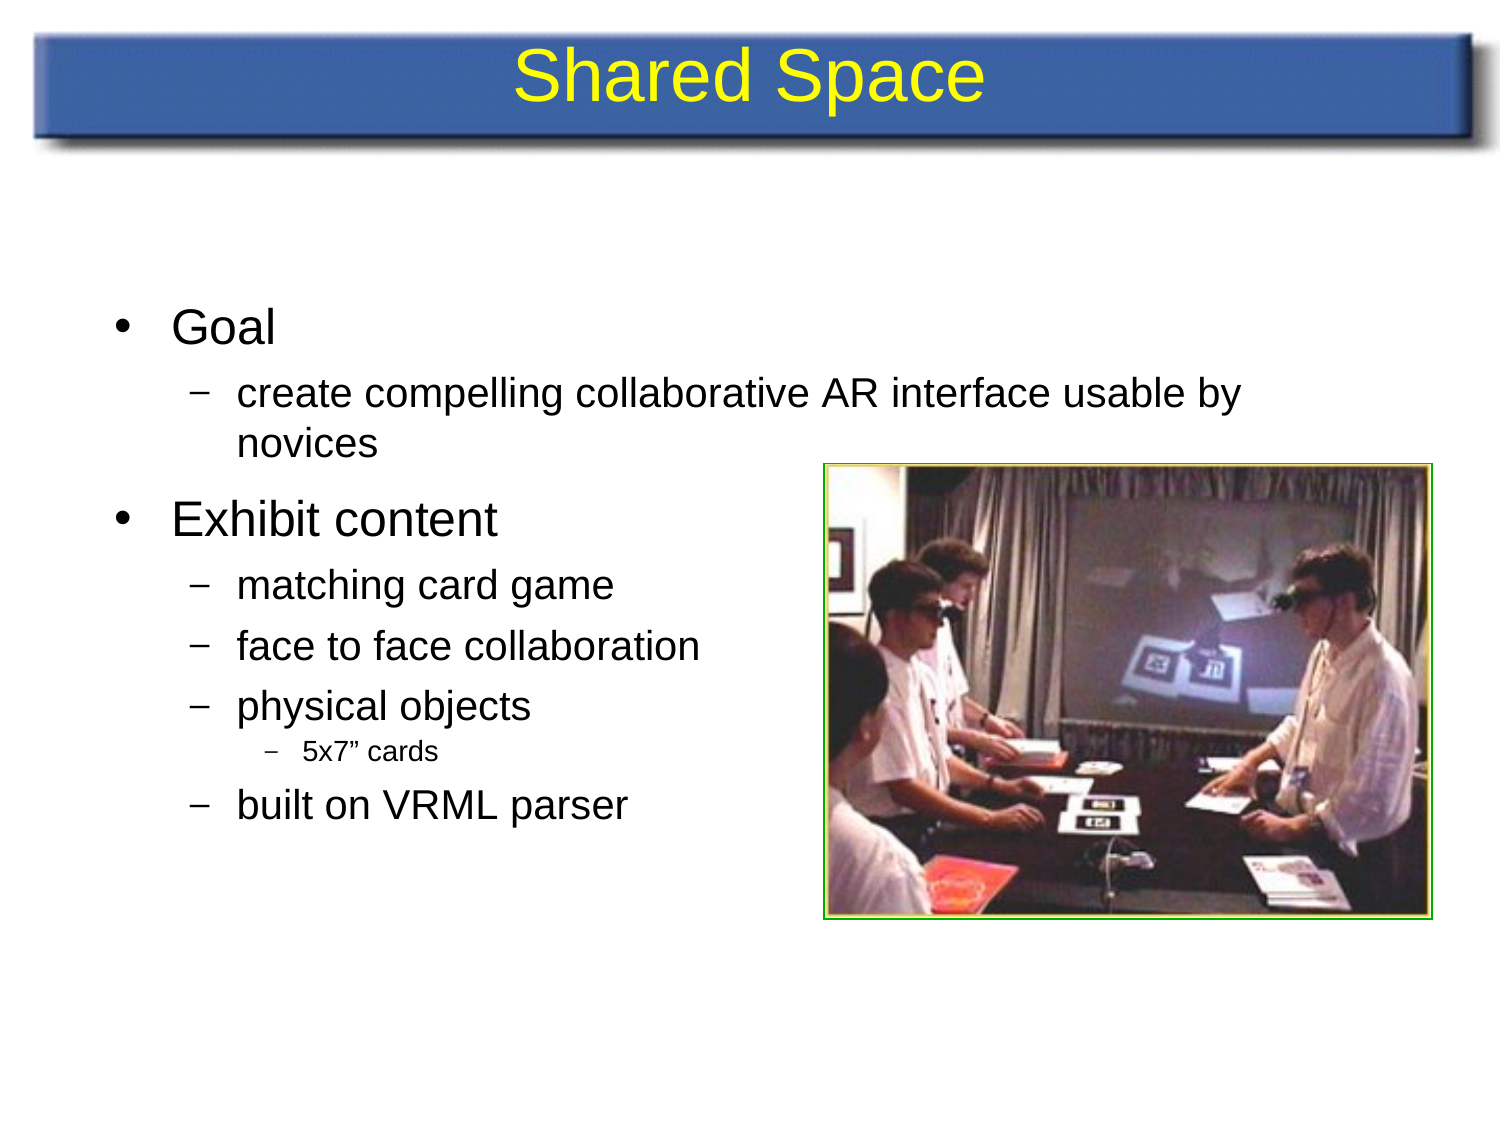

# Shared Space
Goal
create compelling collaborative AR interface usable by novices
Exhibit content
matching card game
face to face collaboration
physical objects
5x7” cards
built on VRML parser